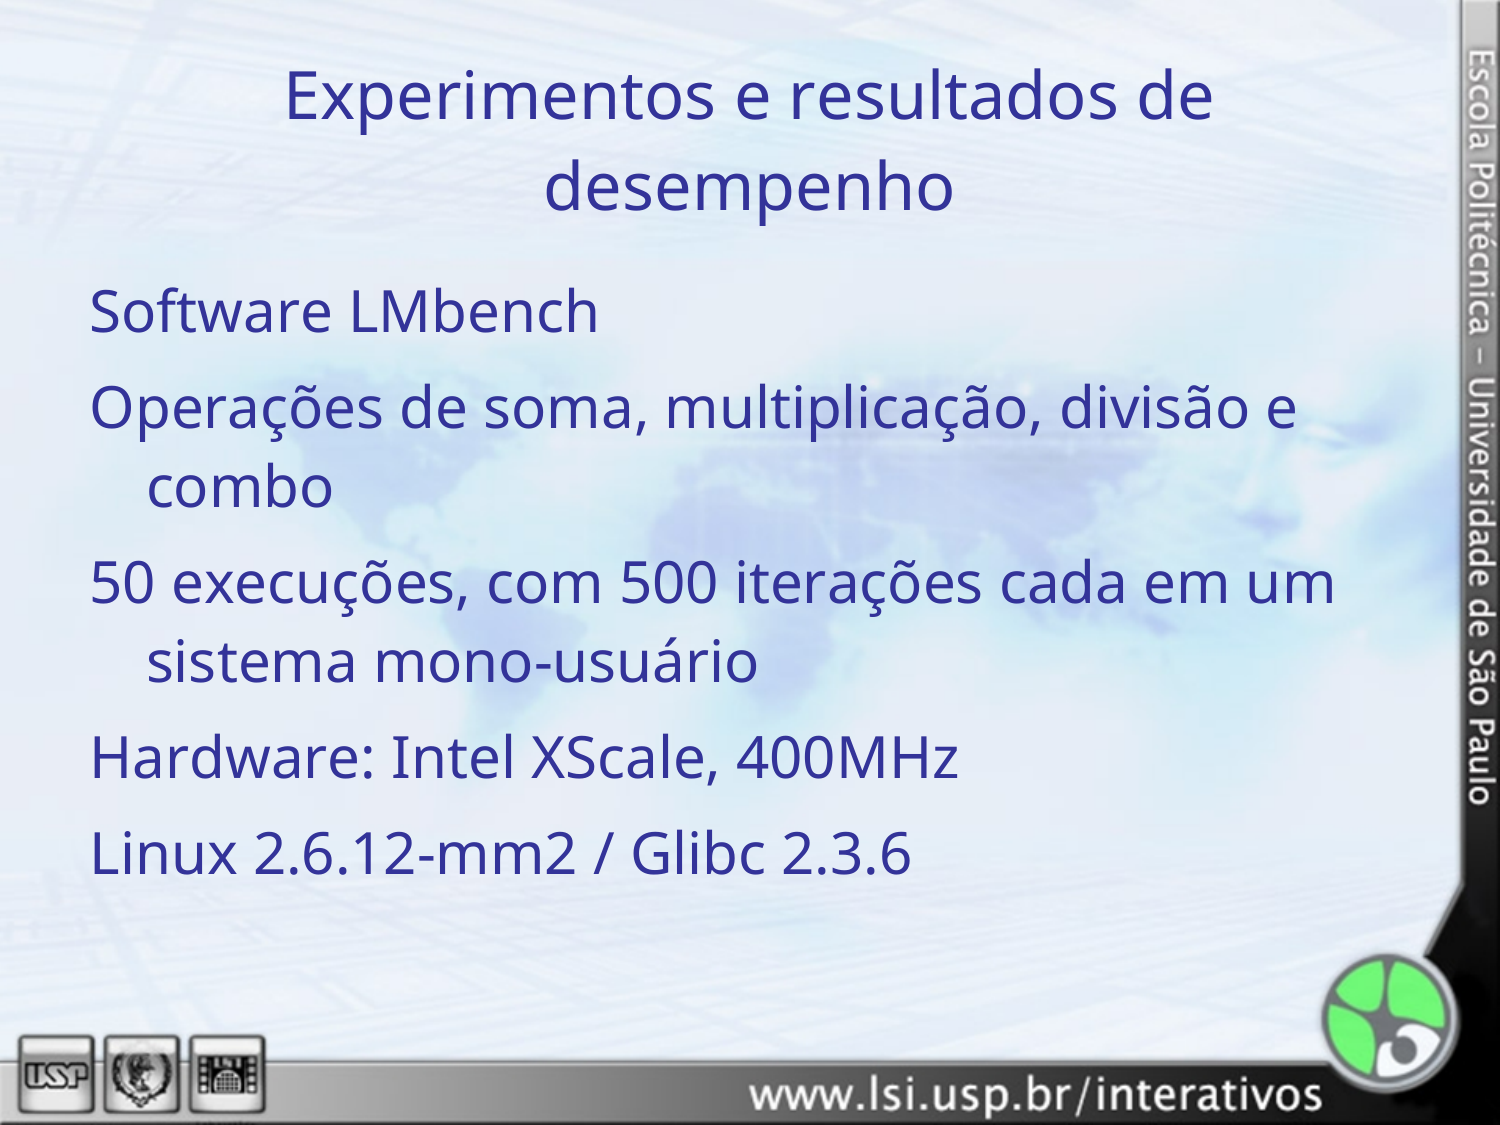

# Experimentos e resultados de desempenho
Software LMbench
Operações de soma, multiplicação, divisão e combo
50 execuções, com 500 iterações cada em um sistema mono-usuário
Hardware: Intel XScale, 400MHz
Linux 2.6.12-mm2 / Glibc 2.3.6